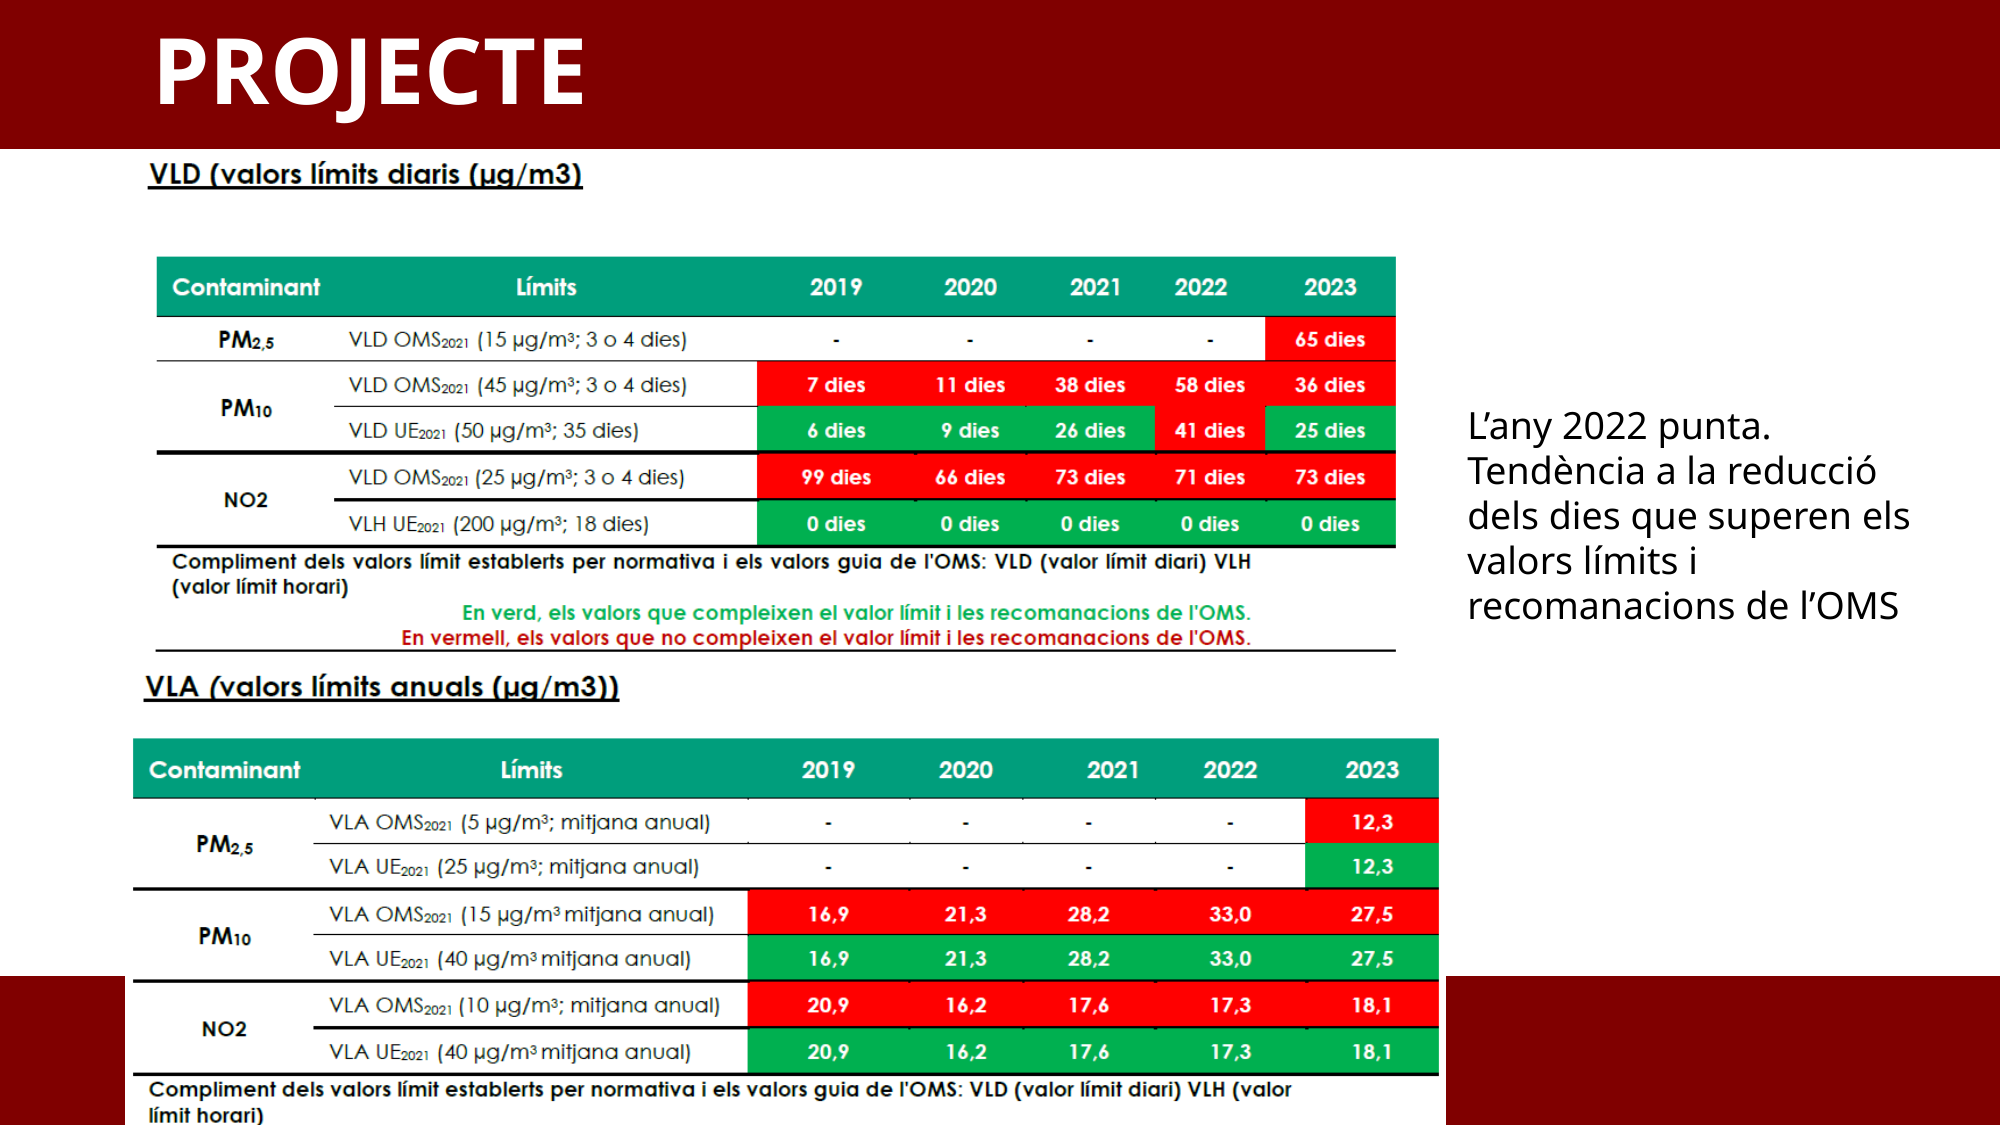

# PROJECTE
L’any 2022 punta. Tendència a la reducció dels dies que superen els valors límits i recomanacions de l’OMS